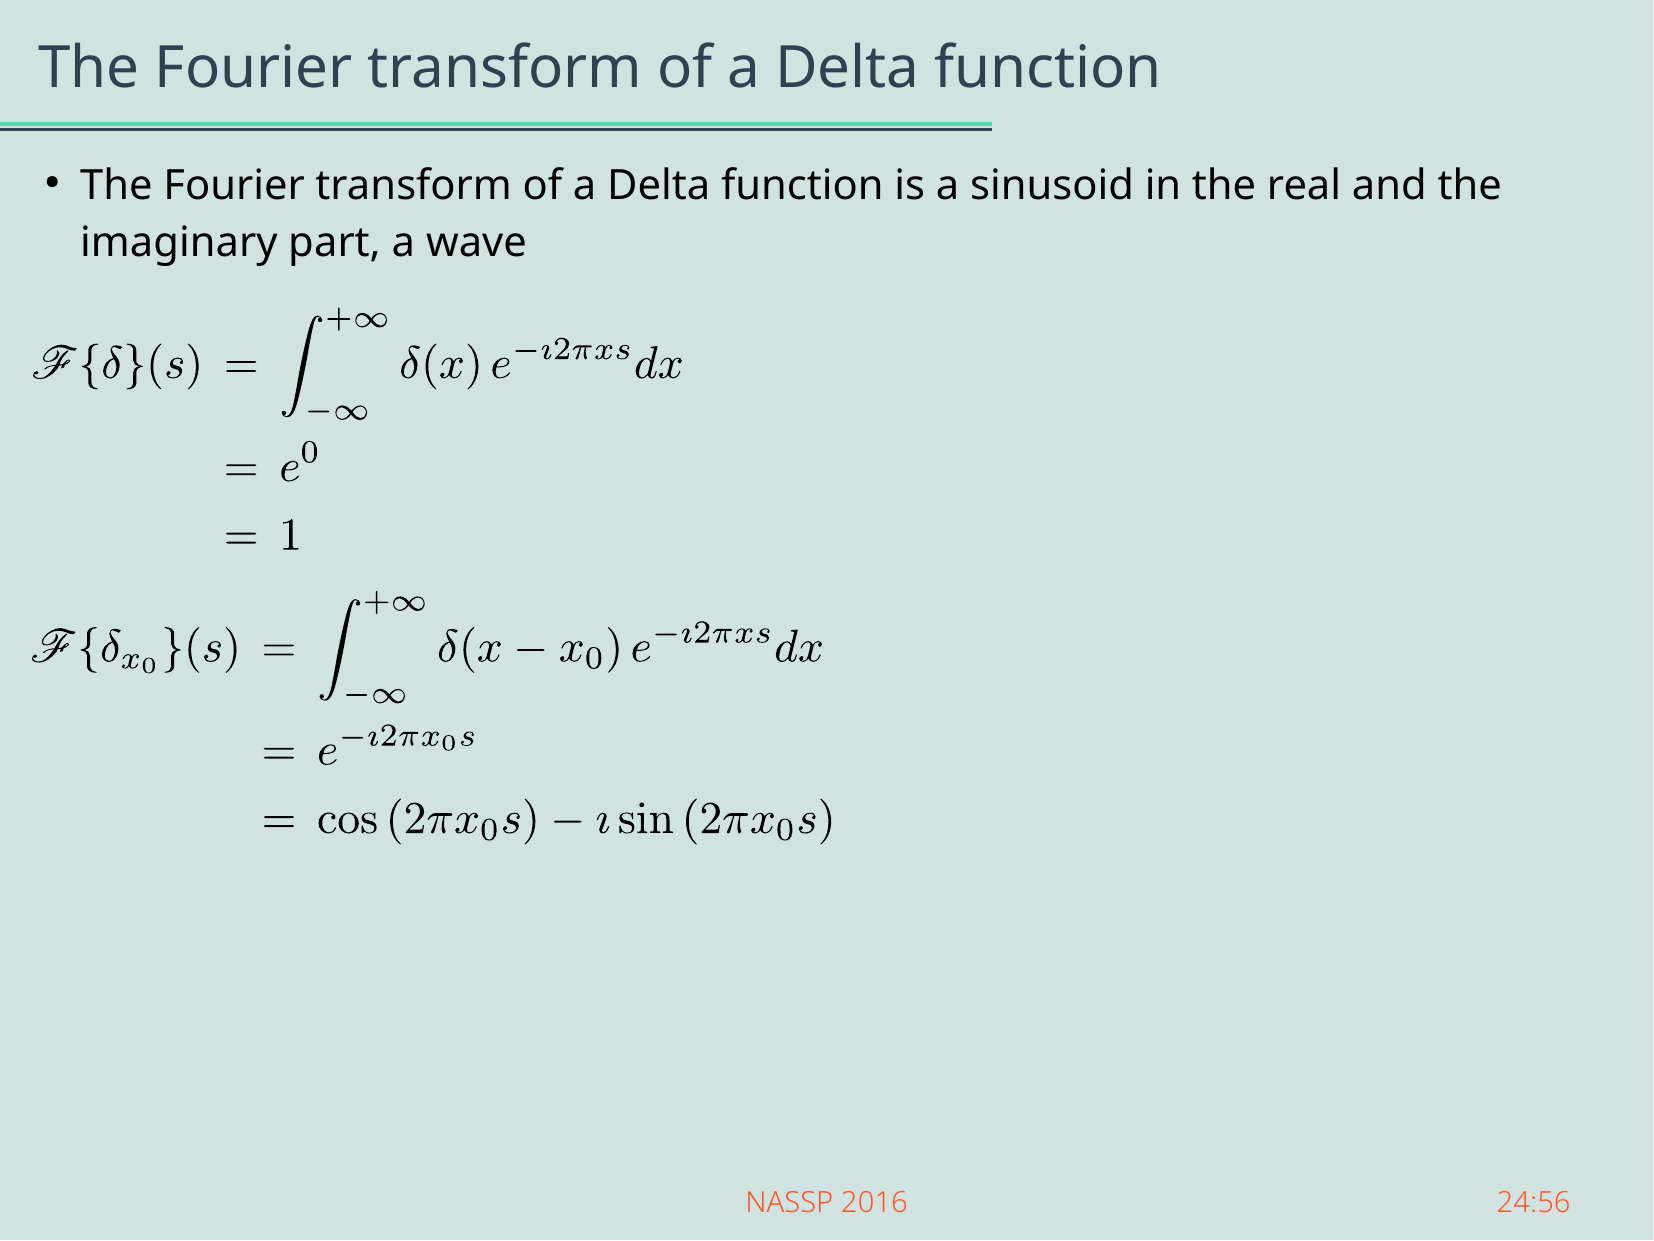

The Fourier transform of a Delta function
The Fourier transform of a Delta function is a sinusoid in the real and the imaginary part, a wave
NASSP 2016
24